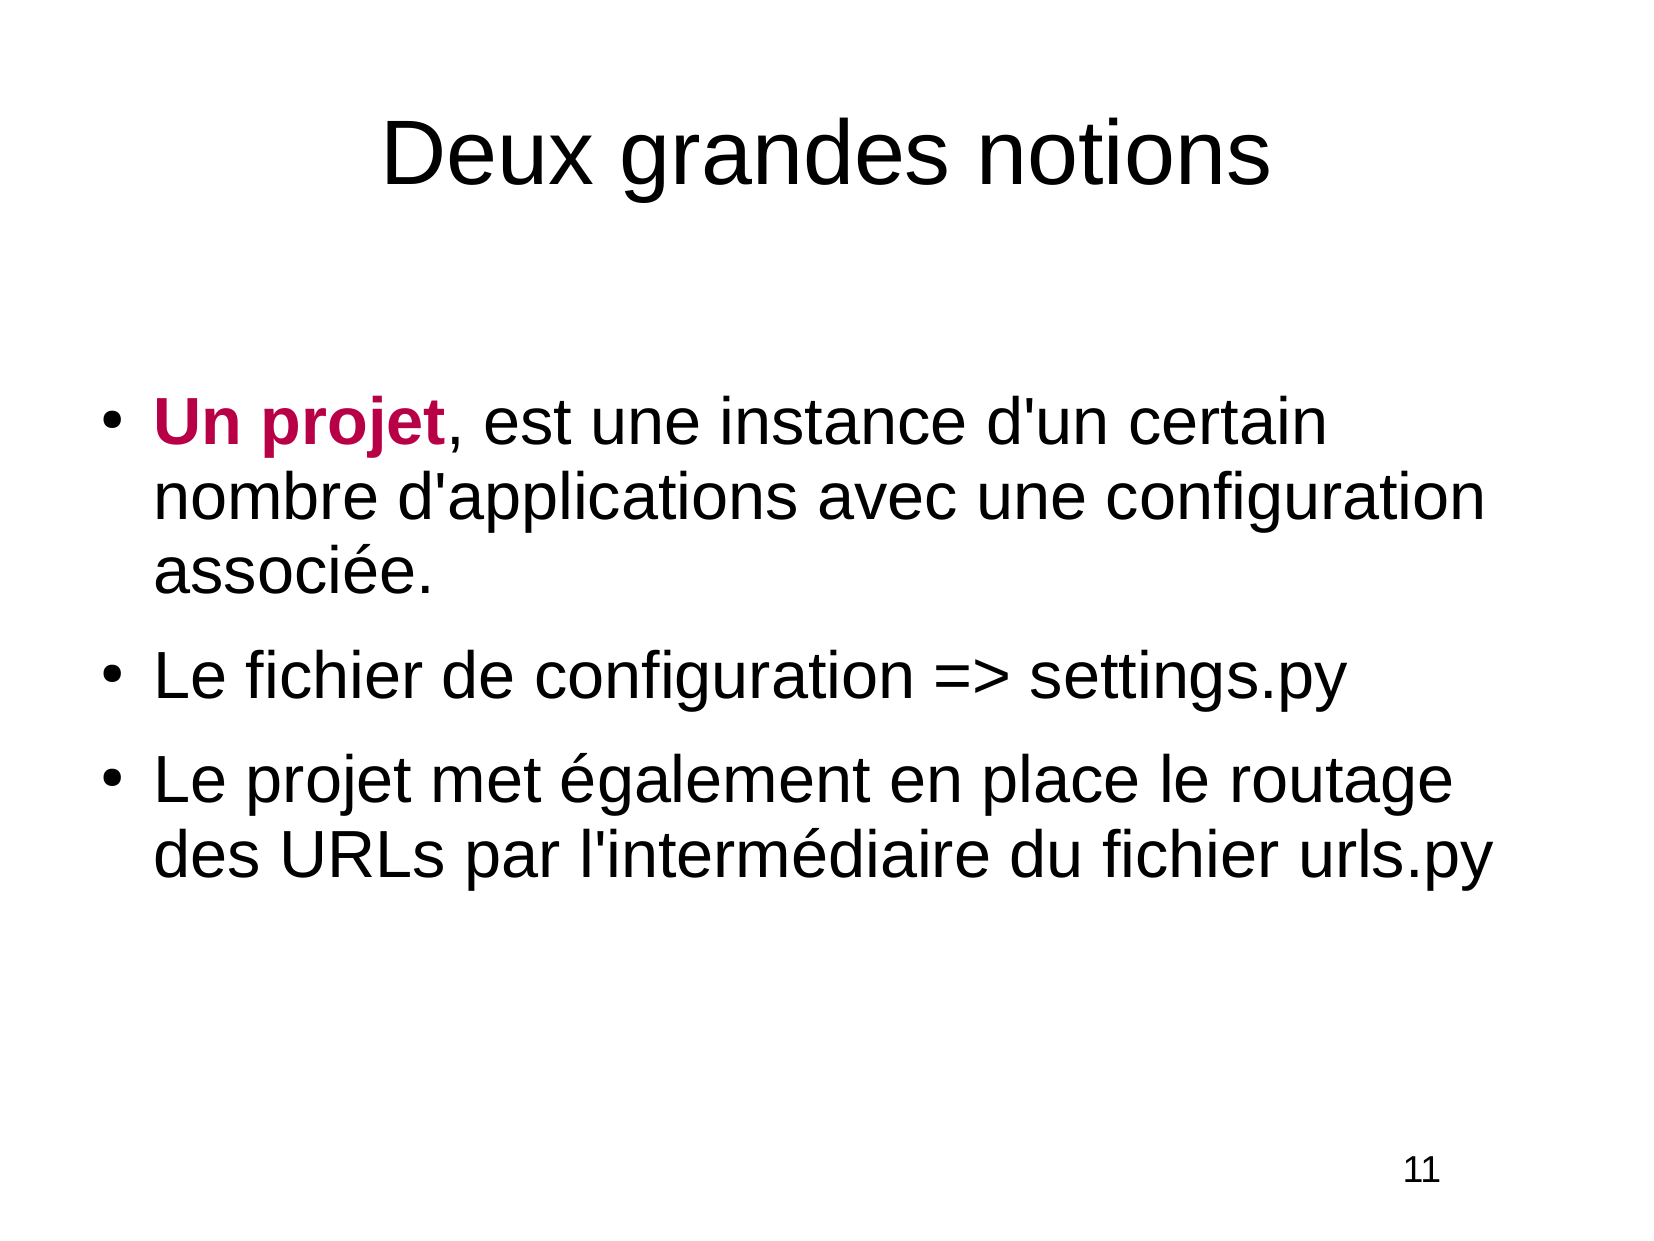

# Deux grandes notions
Un projet, est une instance d'un certain nombre d'applications avec une configuration associée.
Le fichier de configuration => settings.py
Le projet met également en place le routage des URLs par l'intermédiaire du fichier urls.py